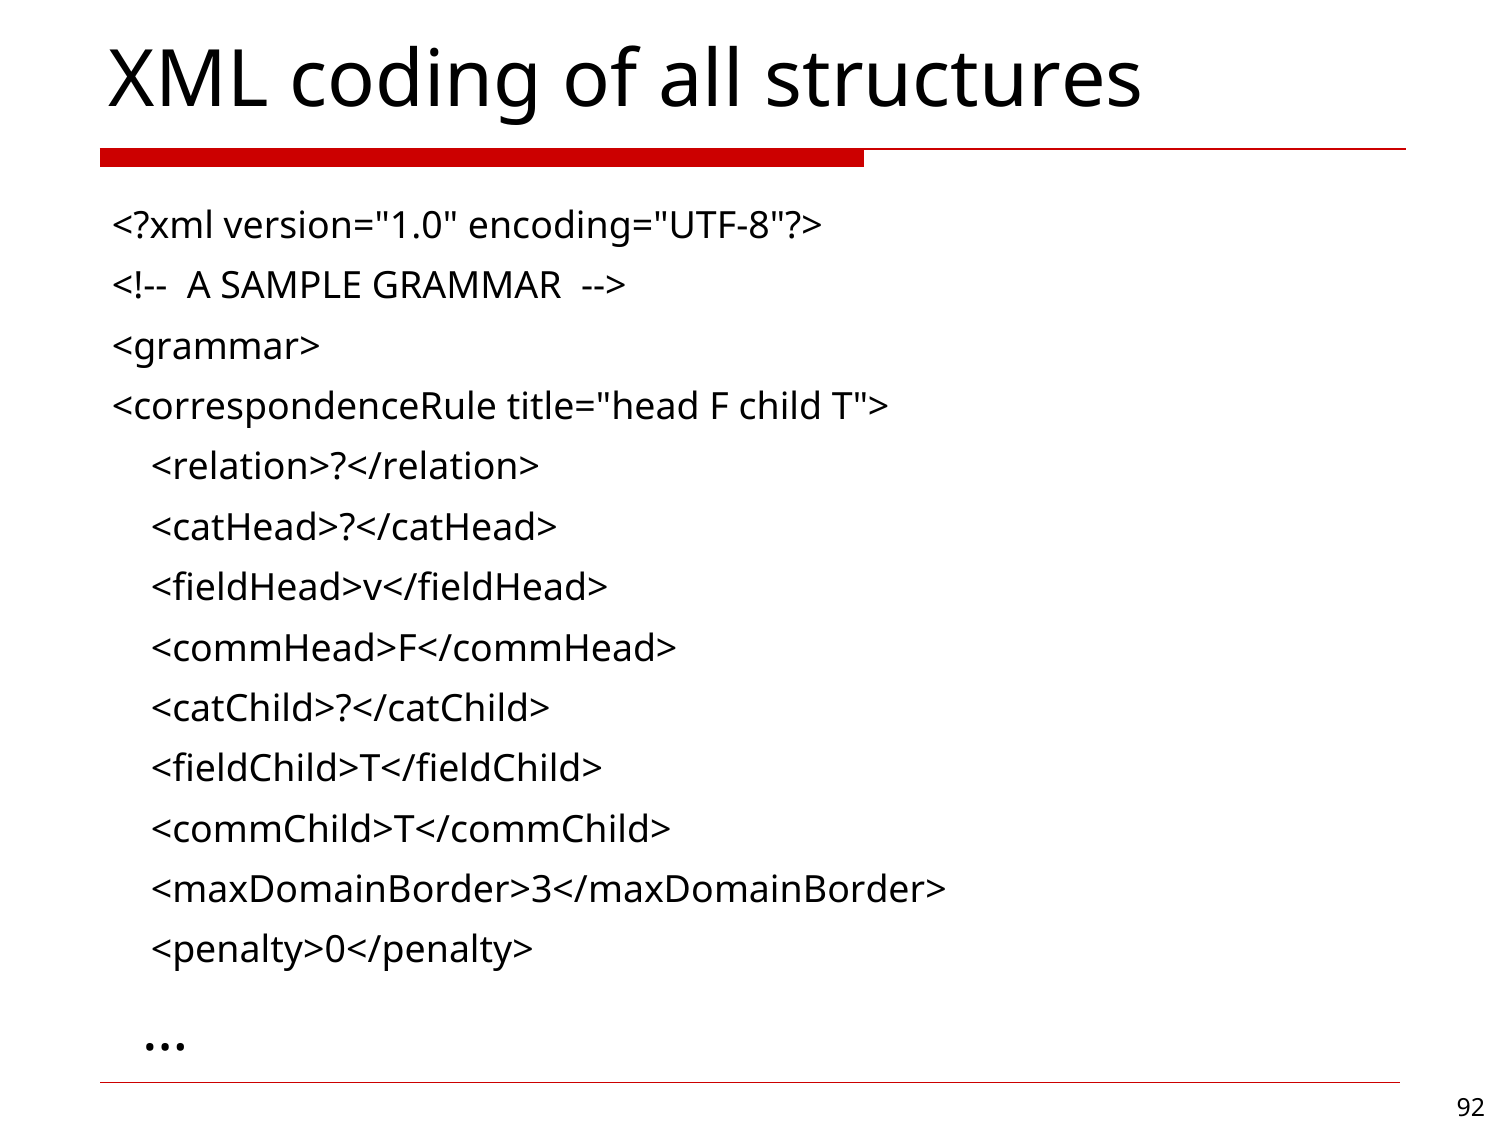

# XML coding of all structures
<?xml version="1.0" encoding="UTF-8"?>
<!-- A SAMPLE GRAMMAR -->
<grammar>
<correspondenceRule title="head F child T">
 <relation>?</relation>
 <catHead>?</catHead>
 <fieldHead>v</fieldHead>
 <commHead>F</commHead>
 <catChild>?</catChild>
 <fieldChild>T</fieldChild>
 <commChild>T</commChild>
 <maxDomainBorder>3</maxDomainBorder>
 <penalty>0</penalty>
 …
92